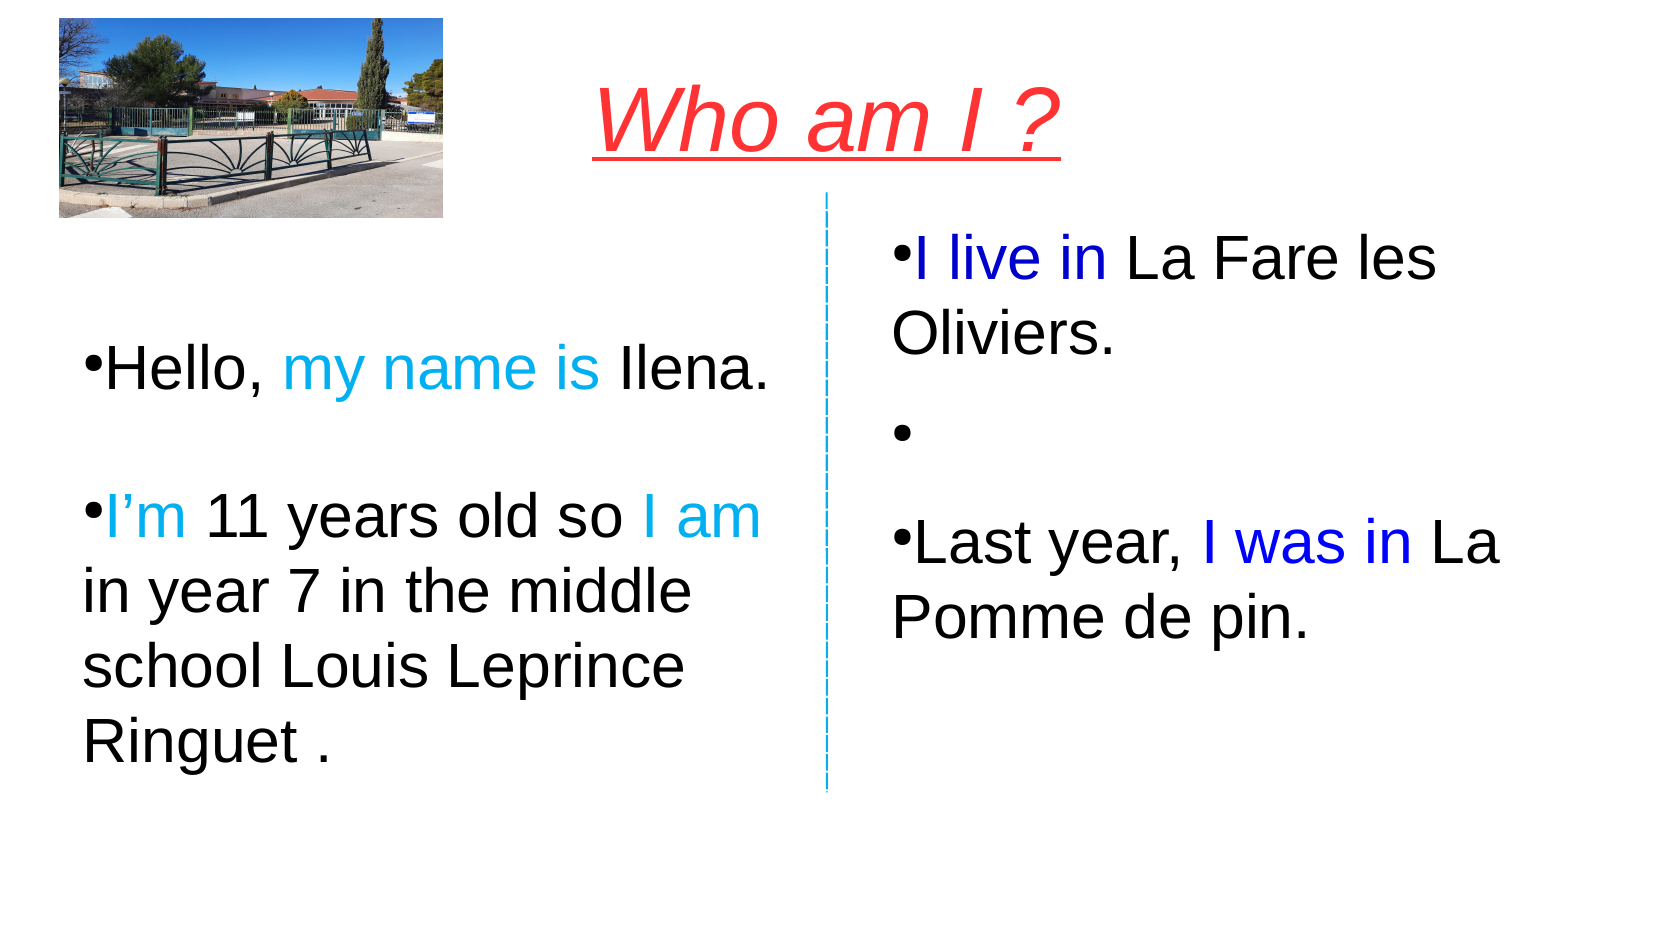

# Who am I ?
Hello, my name is Ilena.
I live in La Fare les Oliviers.
Last year, I was in La Pomme de pin.
I’m 11 years old so I am in year 7 in the middle school Louis Leprince Ringuet .